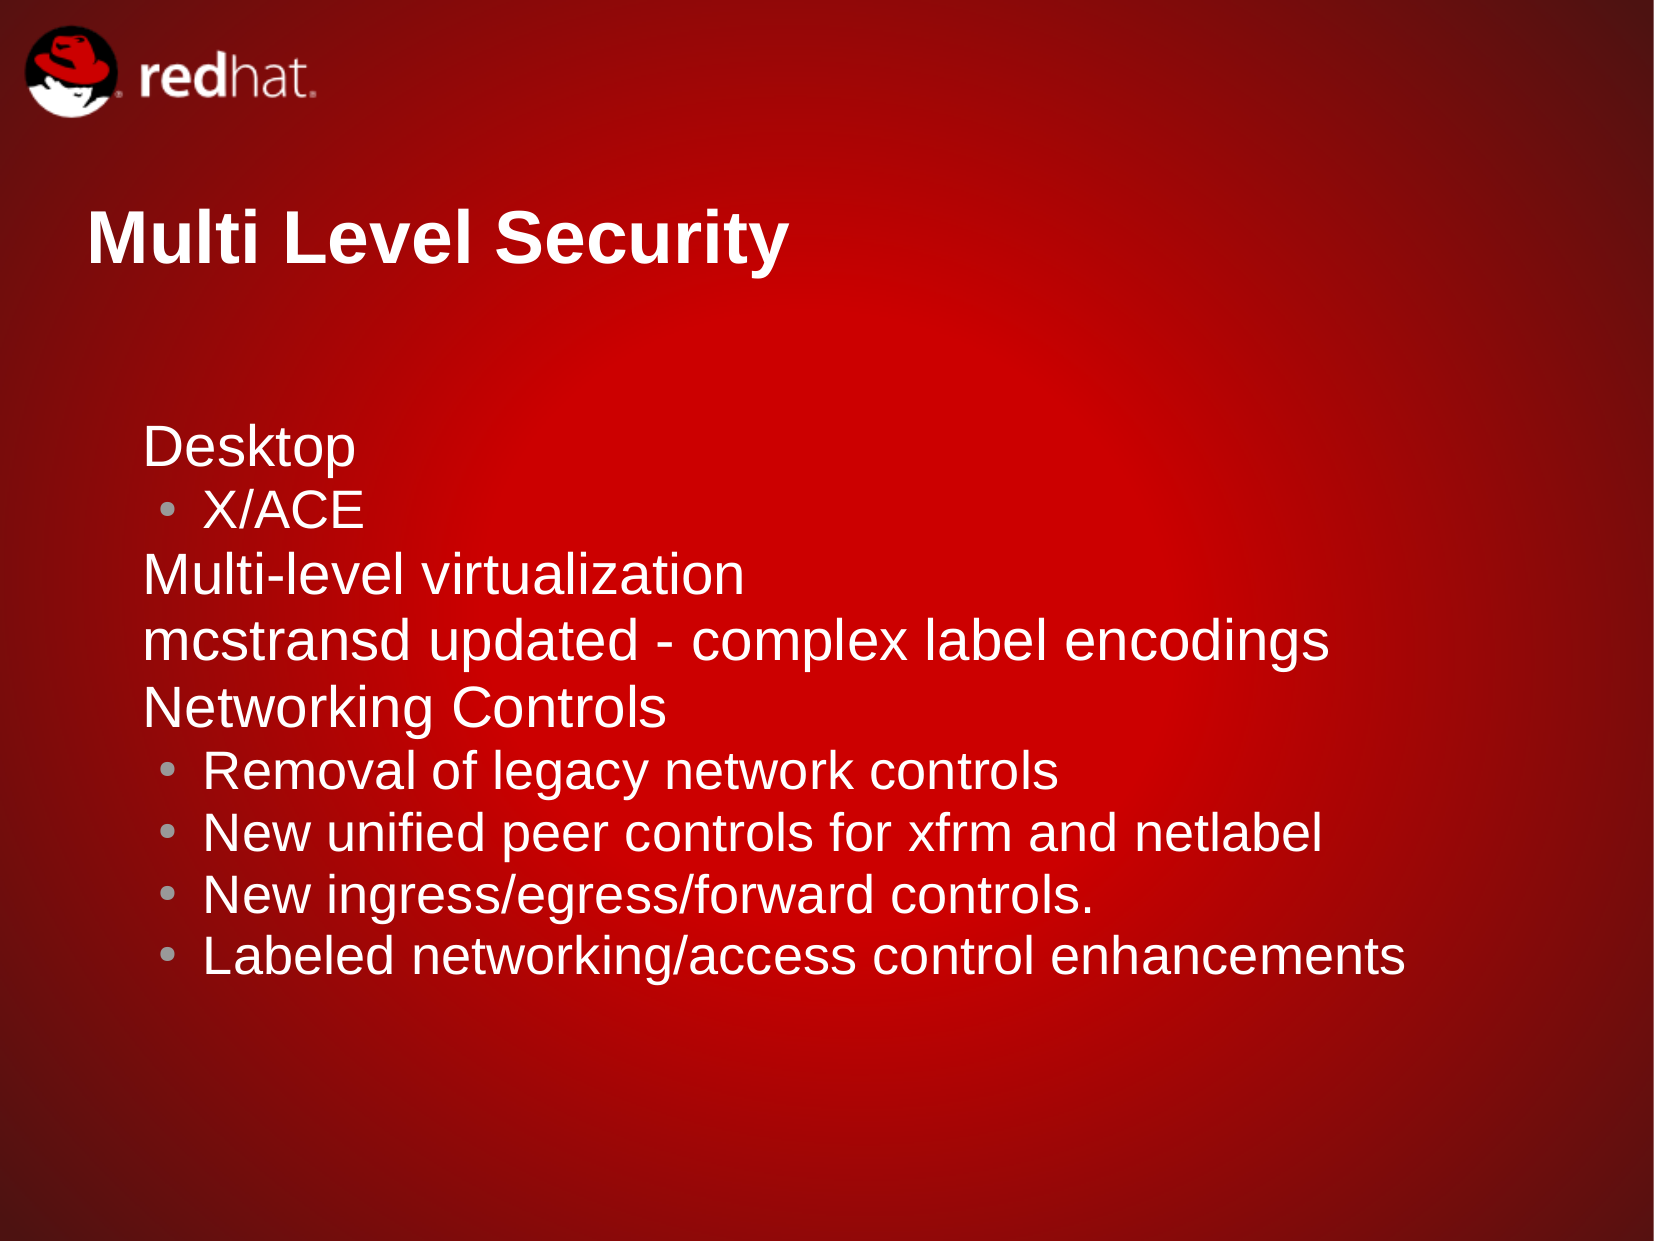

# Multi Level Security
Desktop
X/ACE
Multi-level virtualization
mcstransd updated - complex label encodings
Networking Controls
Removal of legacy network controls
New unified peer controls for xfrm and netlabel
New ingress/egress/forward controls.
Labeled networking/access control enhancements